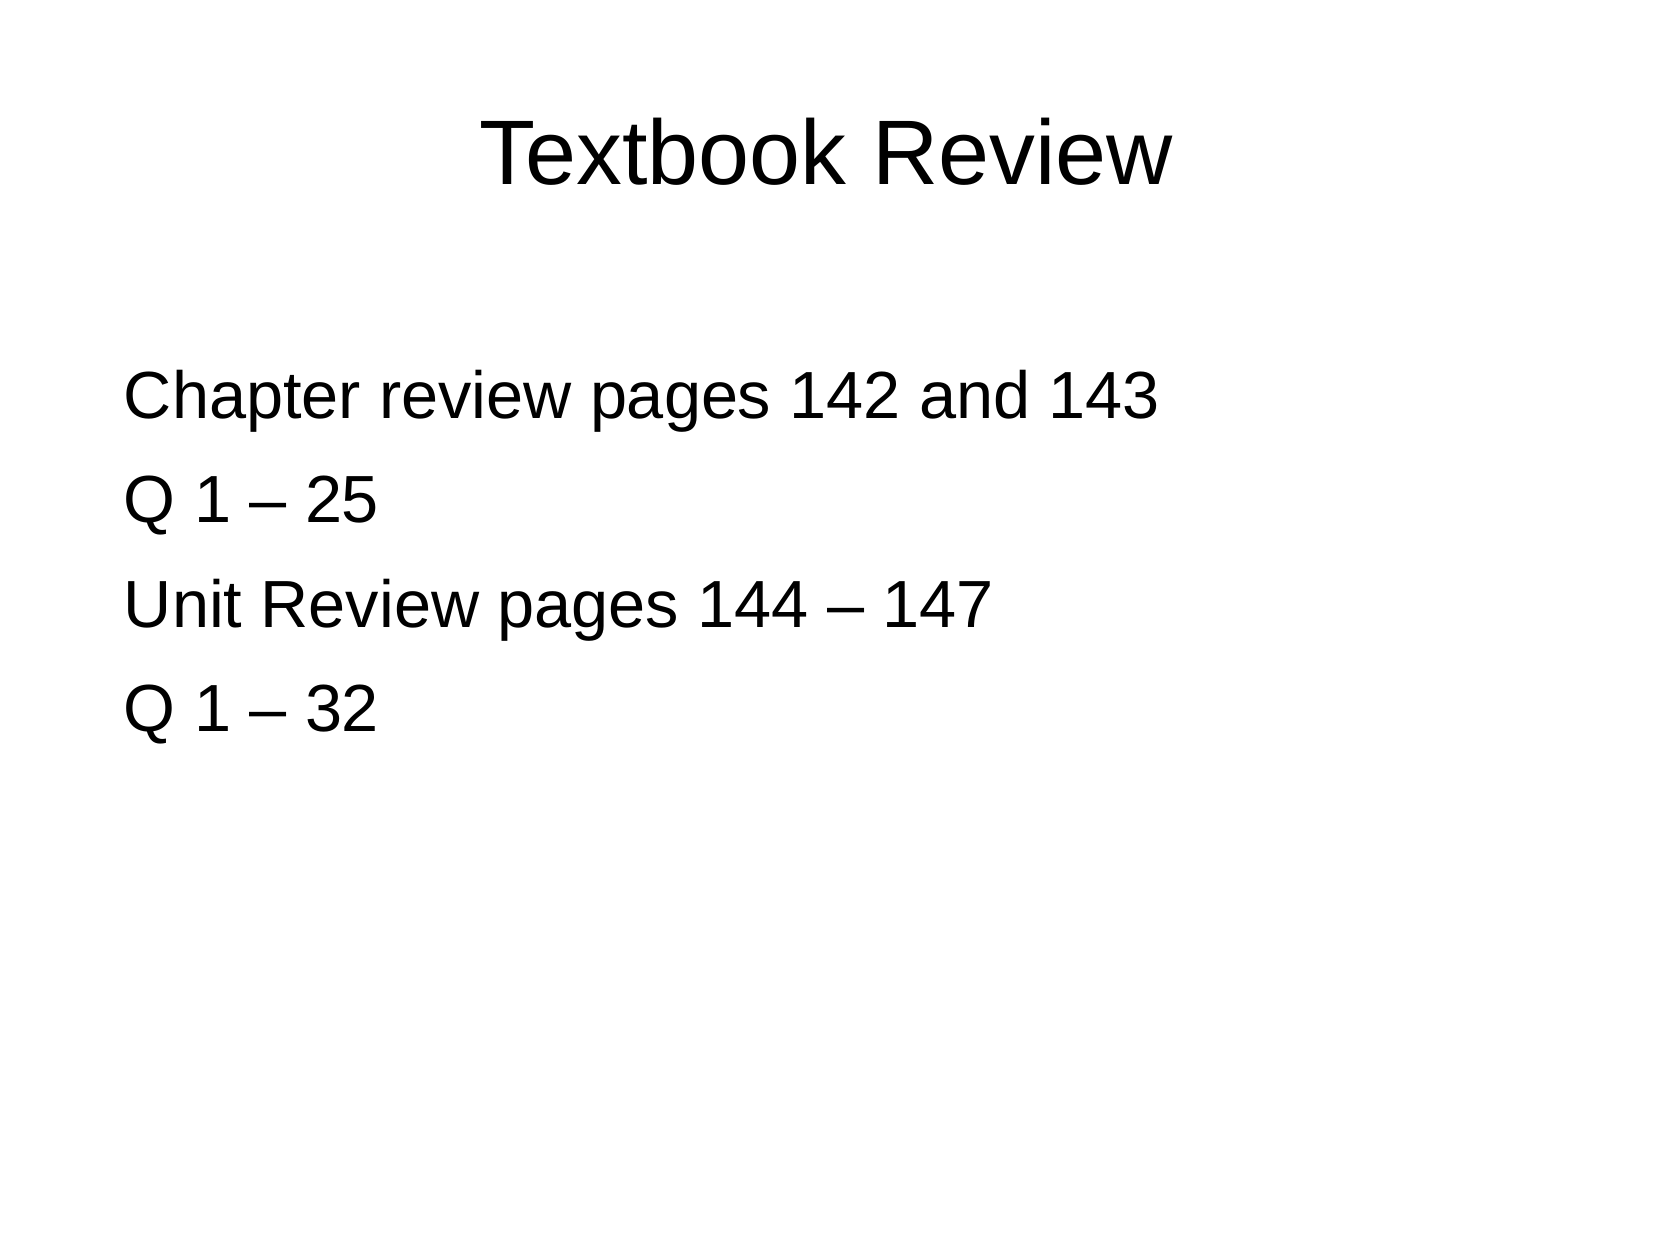

# Textbook Review
Chapter review pages 142 and 143
Q 1 – 25
Unit Review pages 144 – 147
Q 1 – 32